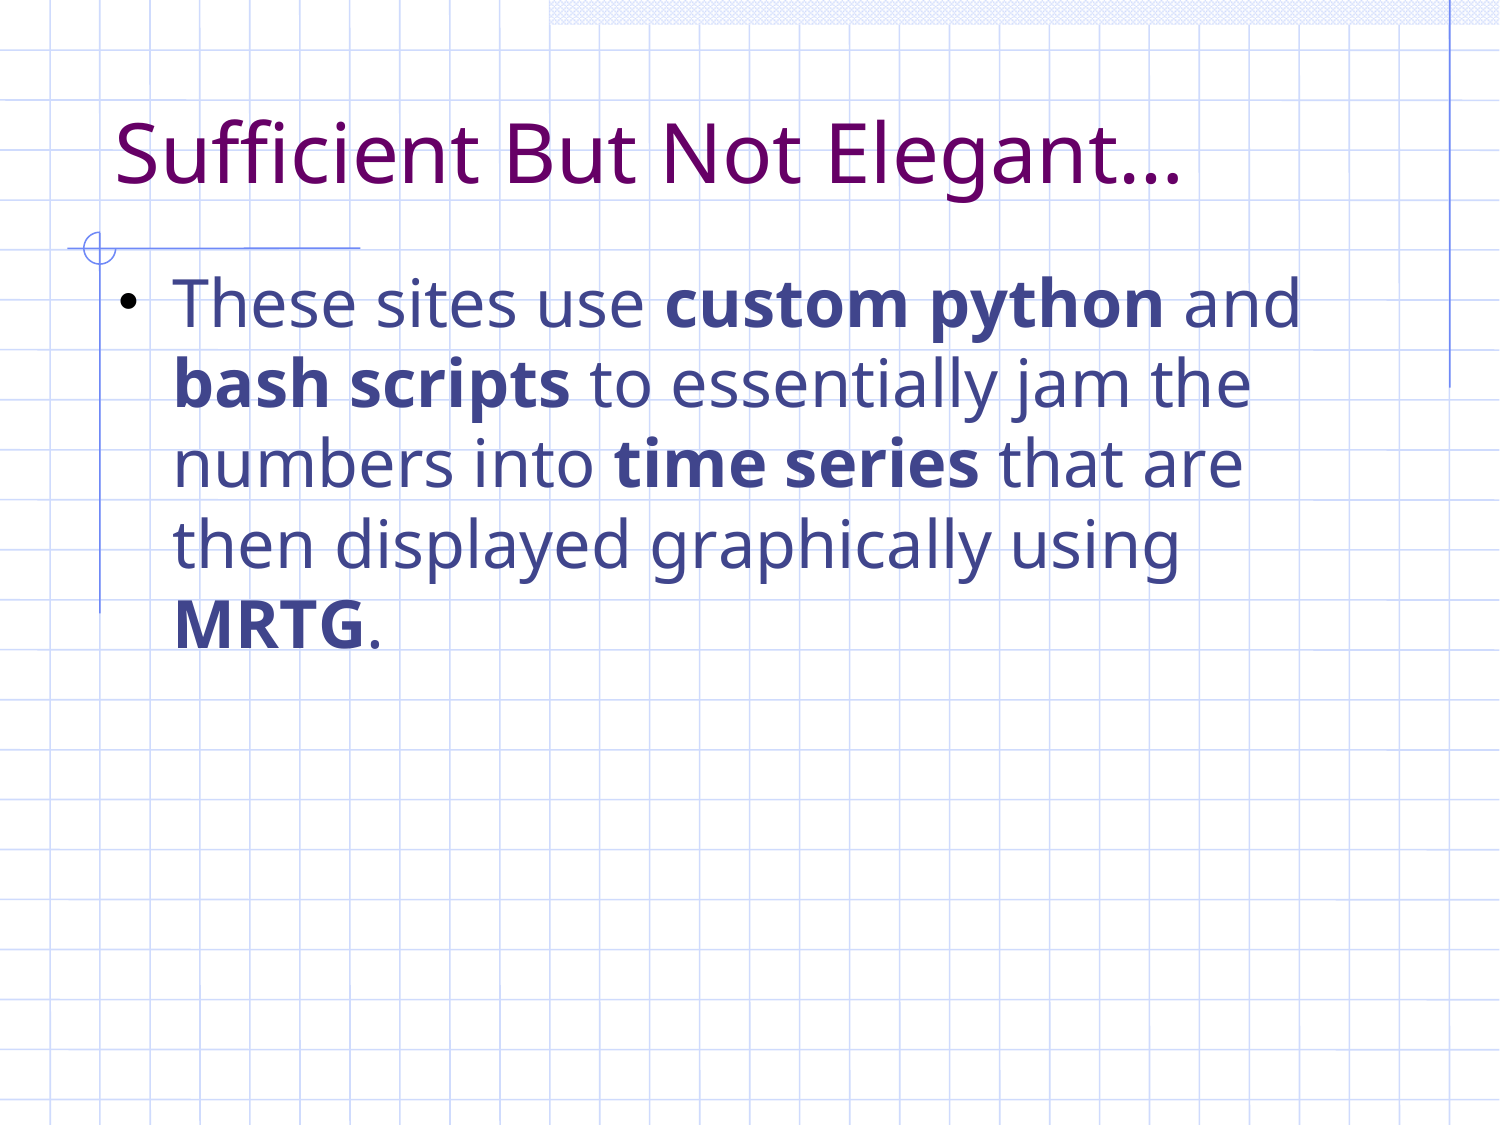

# Sufficient But Not Elegant…
These sites use custom python and bash scripts to essentially jam the numbers into time series that are then displayed graphically using MRTG.